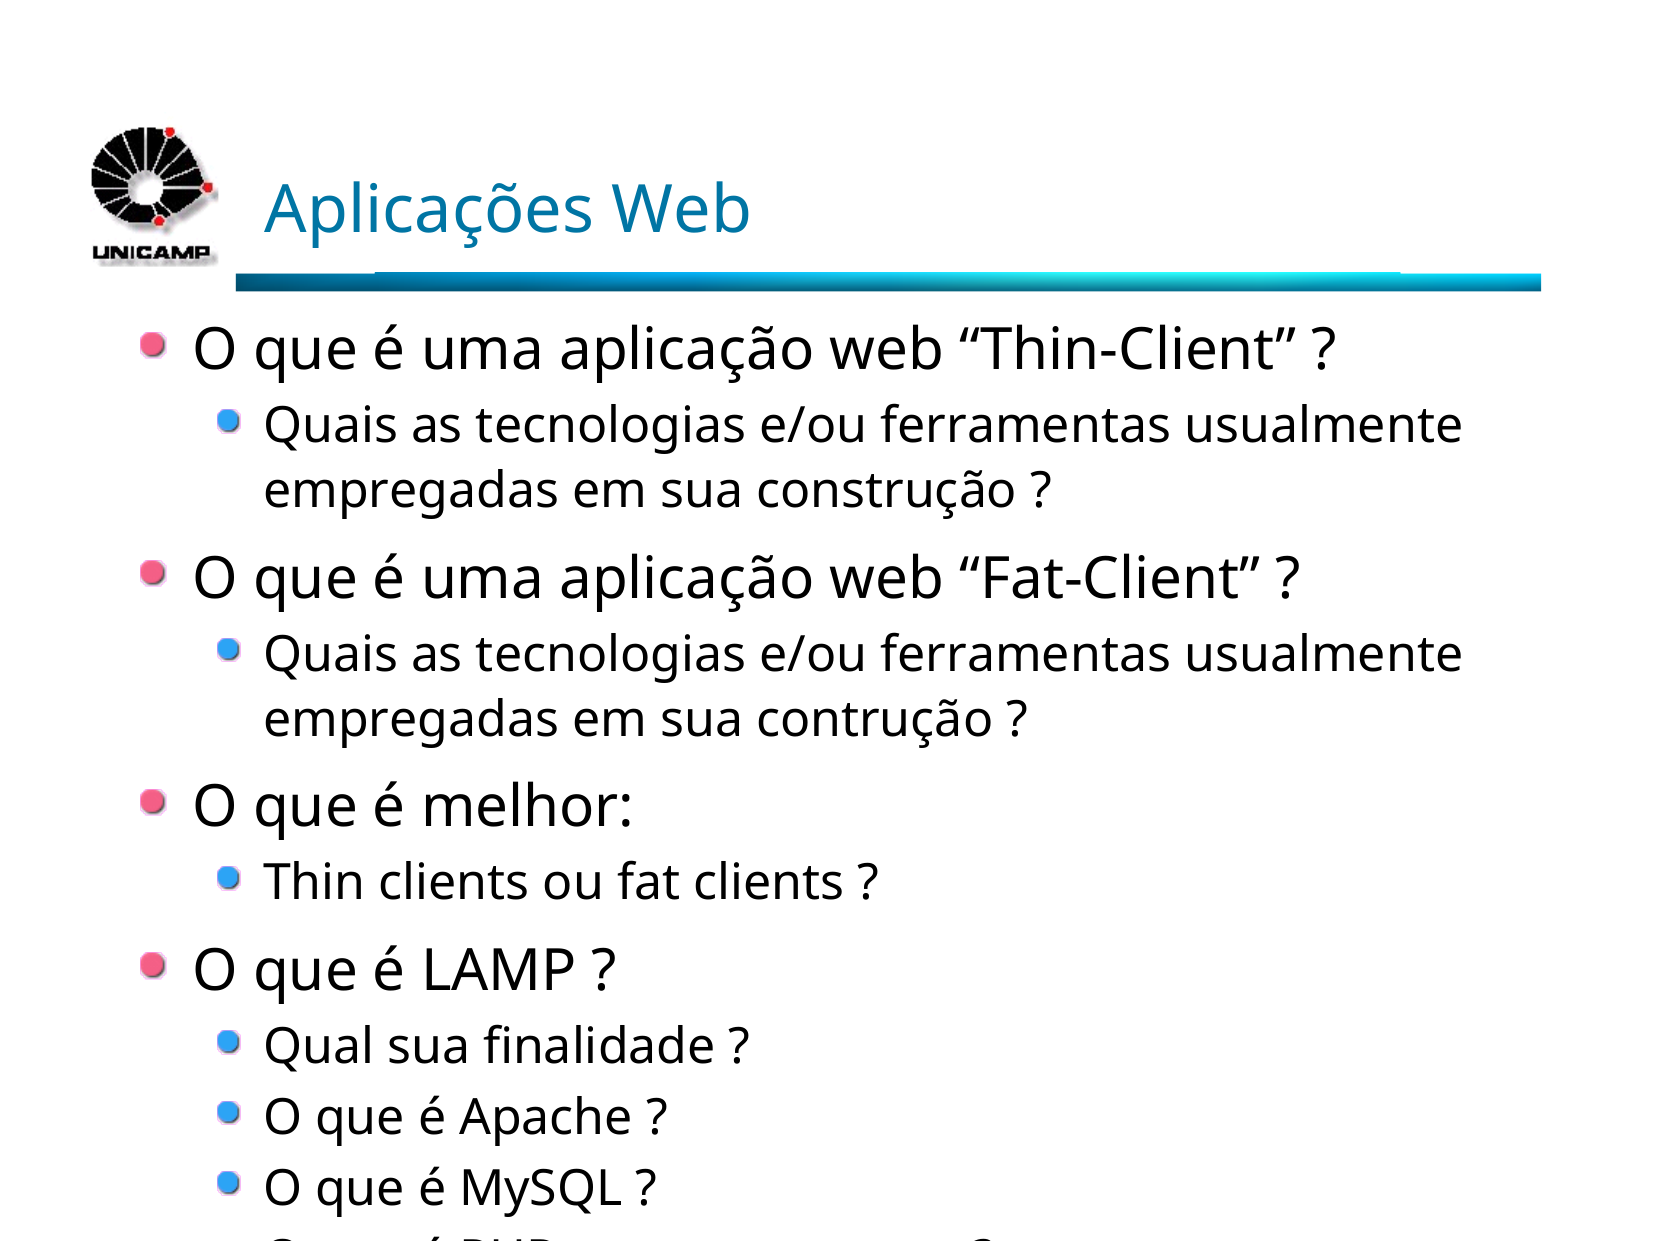

# Aplicações Web
O que é uma aplicação web “Thin-Client” ?
Quais as tecnologias e/ou ferramentas usualmente empregadas em sua construção ?
O que é uma aplicação web “Fat-Client” ?
Quais as tecnologias e/ou ferramentas usualmente empregadas em sua contrução ?
O que é melhor:
Thin clients ou fat clients ?
O que é LAMP ?
Qual sua finalidade ?
O que é Apache ?
O que é MySQL ?
O que é PHP e para que serve ?